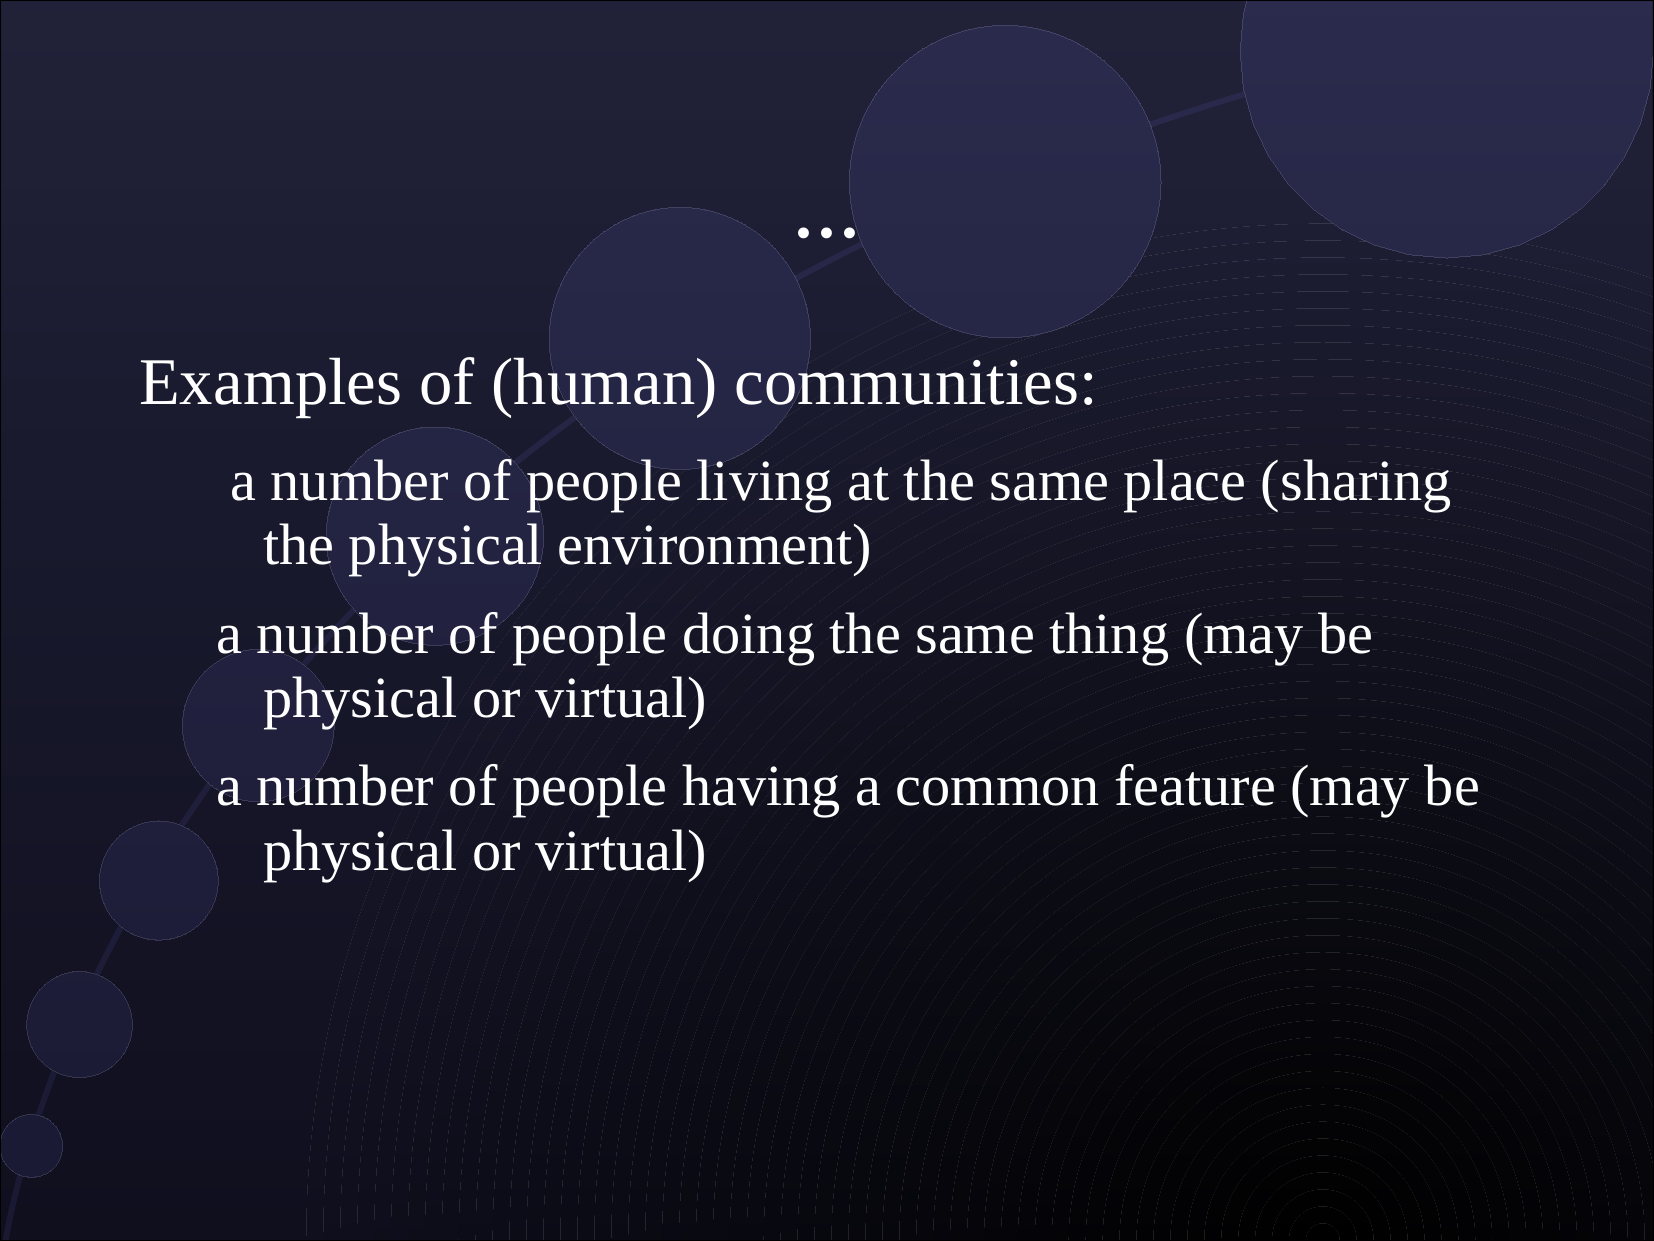

# ...
Examples of (human) communities:
 a number of people living at the same place (sharing the physical environment)
a number of people doing the same thing (may be physical or virtual)
a number of people having a common feature (may be physical or virtual)